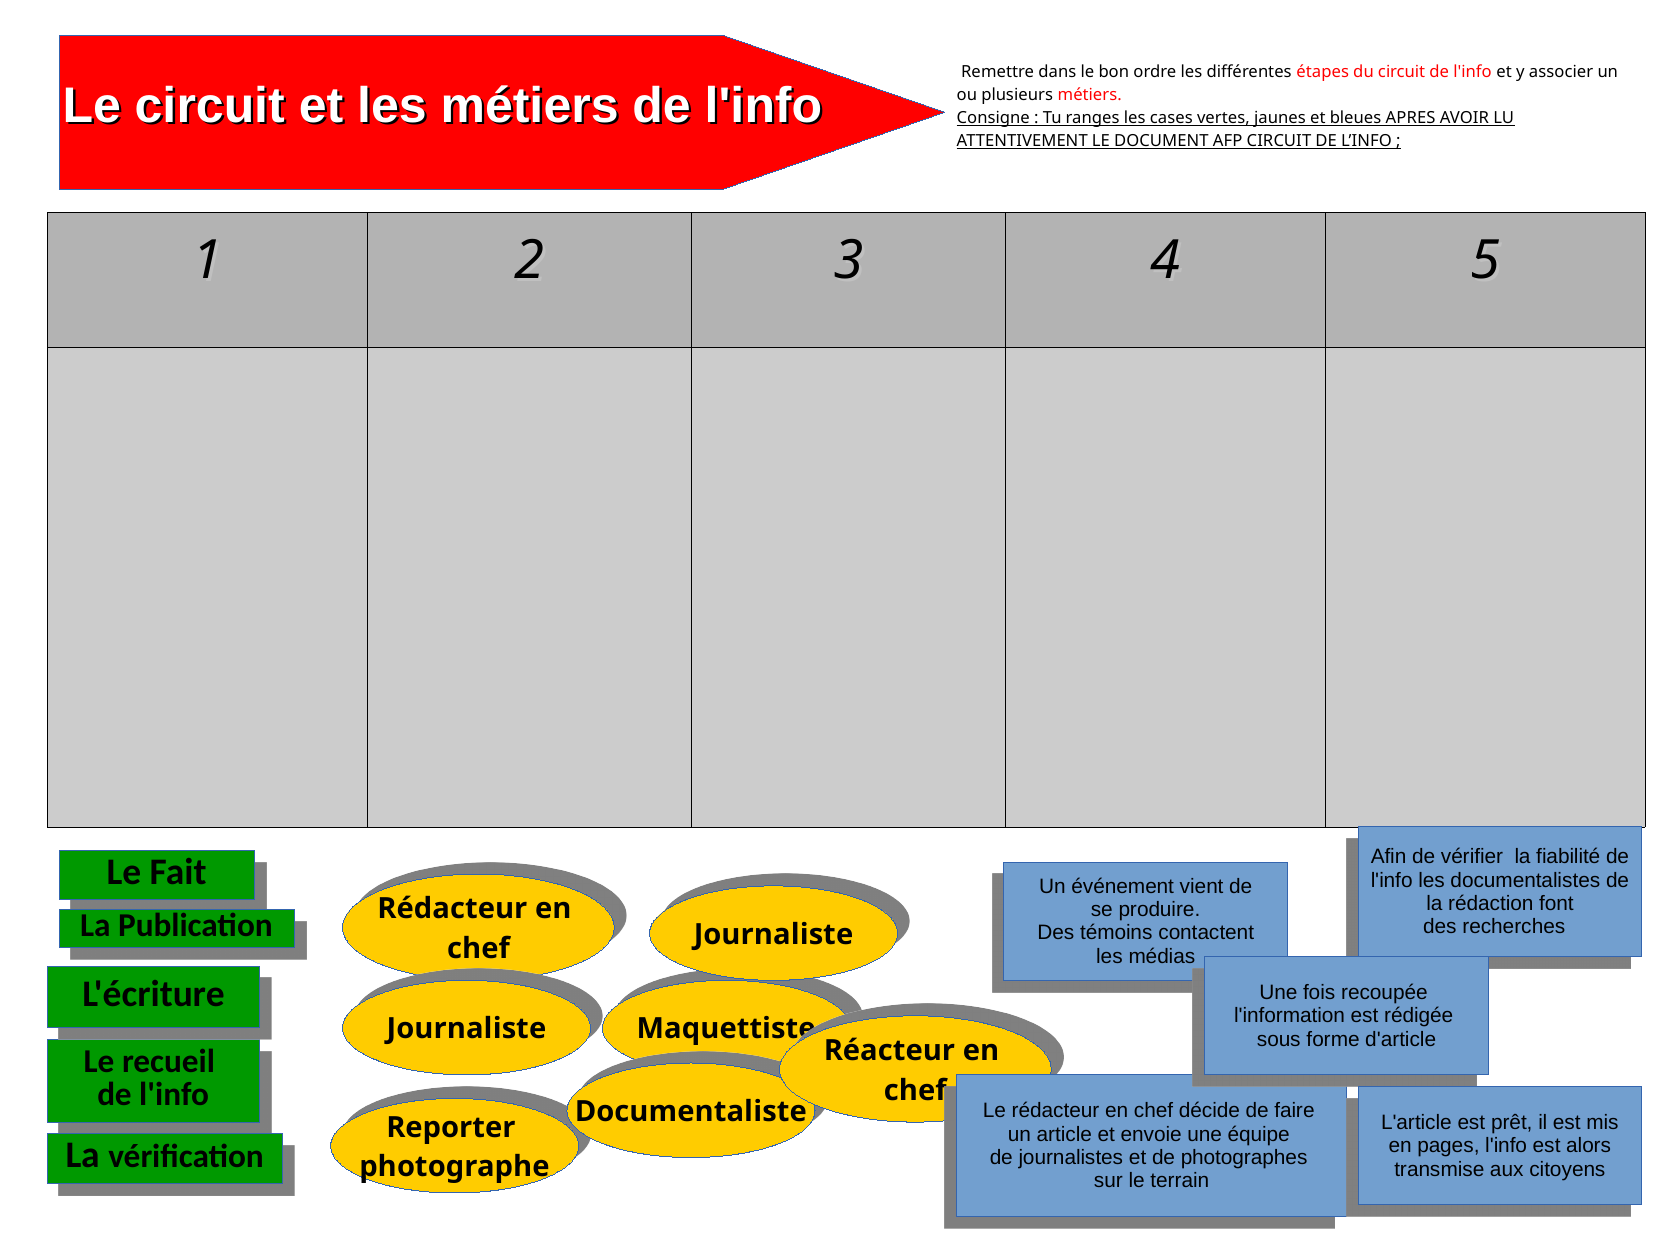

# Remettre dans le bon ordre les différentes étapes du circuit de l'info et y associer un ou plusieurs métiers.
Consigne : Tu ranges les cases vertes, jaunes et bleues APRES AVOIR LU ATTENTIVEMENT LE DOCUMENT AFP CIRCUIT DE L’INFO ;
Le circuit et les métiers de l'info
| 1 | 2 | 3 | 4 | 5 |
| --- | --- | --- | --- | --- |
| | | | | |
Afin de vérifier la fiabilité de
l'info les documentalistes de
la rédaction font
 des recherches
Le Fait
Un événement vient de
 se produire.
Des témoins contactent
 les médias
Rédacteur en
chef
Journaliste
La Publication
Une fois recoupée
l'information est rédigée
sous forme d'article
L'écriture
Journaliste
Maquettiste
Réacteur en
chef
Le recueil
de l'info
Documentaliste
Le rédacteur en chef décide de faire
un article et envoie une équipe
de journalistes et de photographes
sur le terrain
L'article est prêt, il est mis
 en pages, l'info est alors
transmise aux citoyens
Reporter
photographe
La vérification